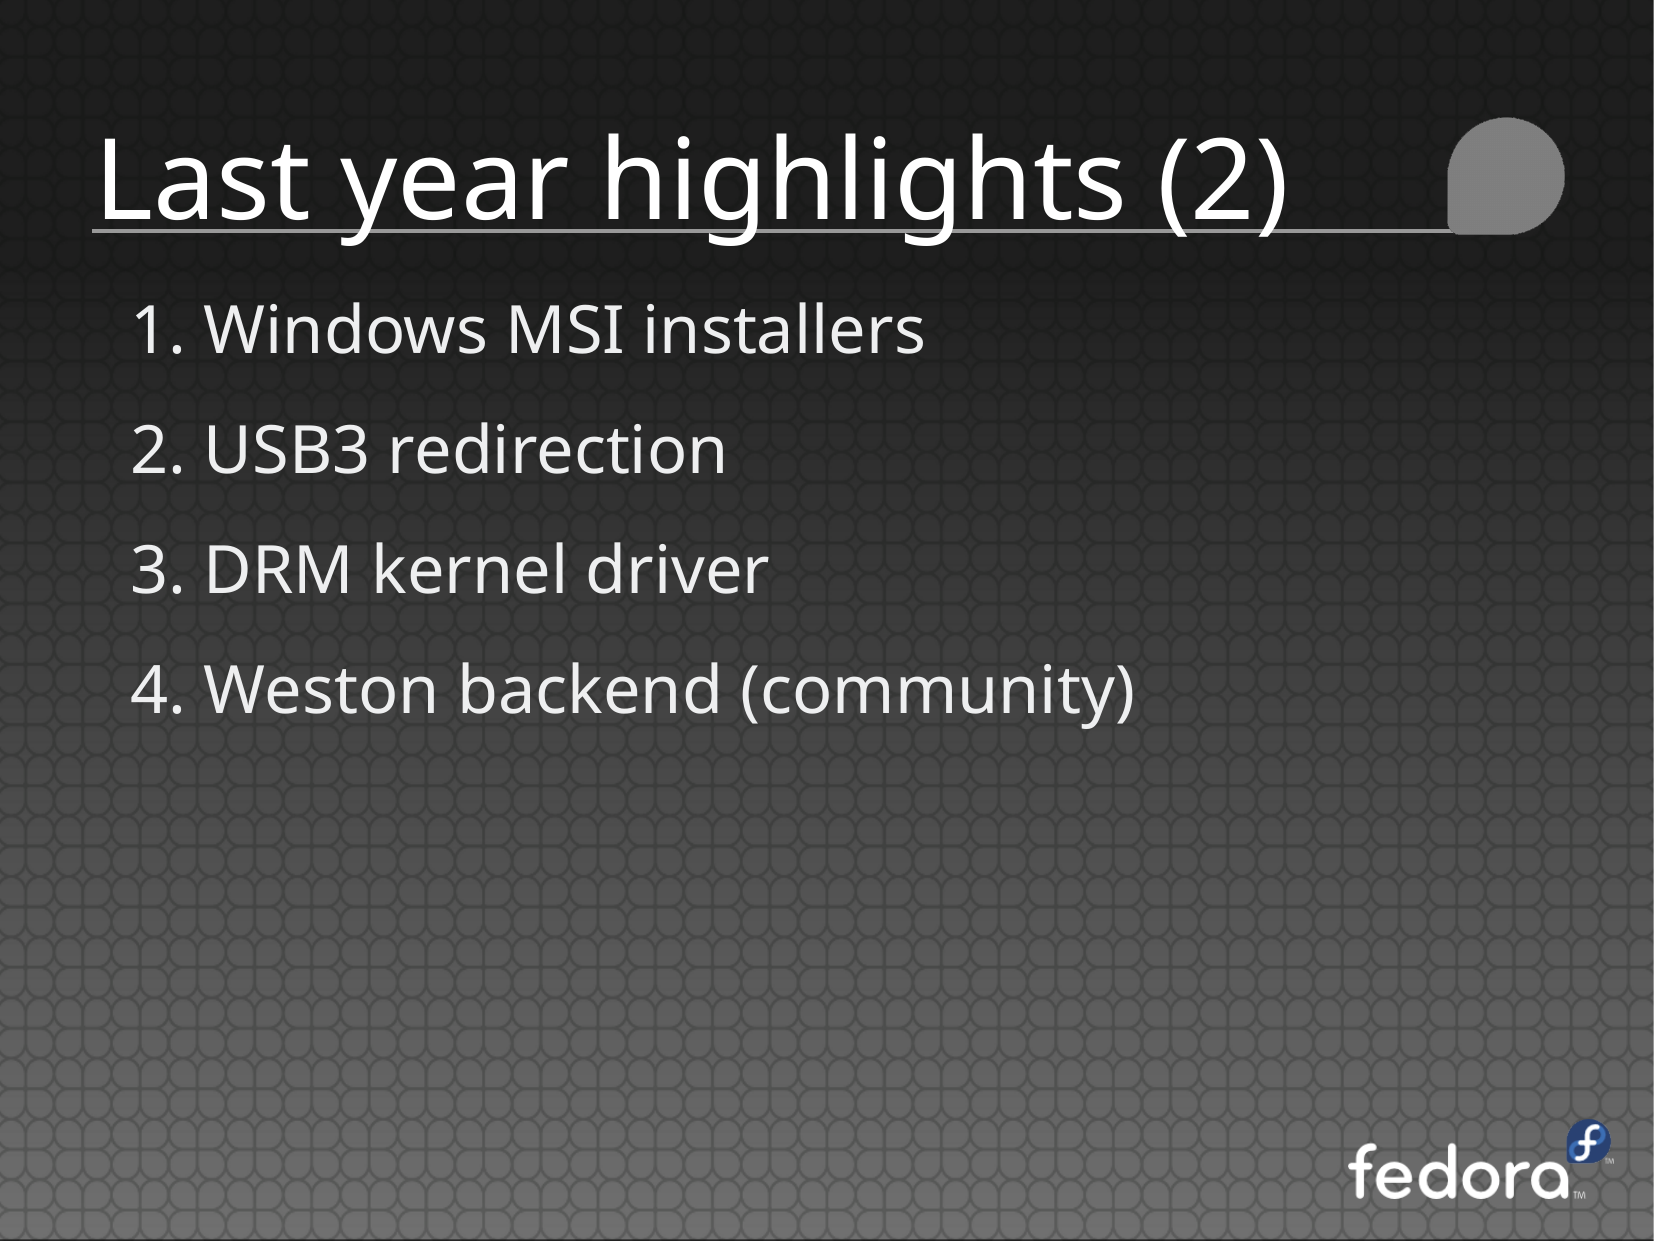

# Last year highlights (2)
 Windows MSI installers
 USB3 redirection
 DRM kernel driver
 Weston backend (community)